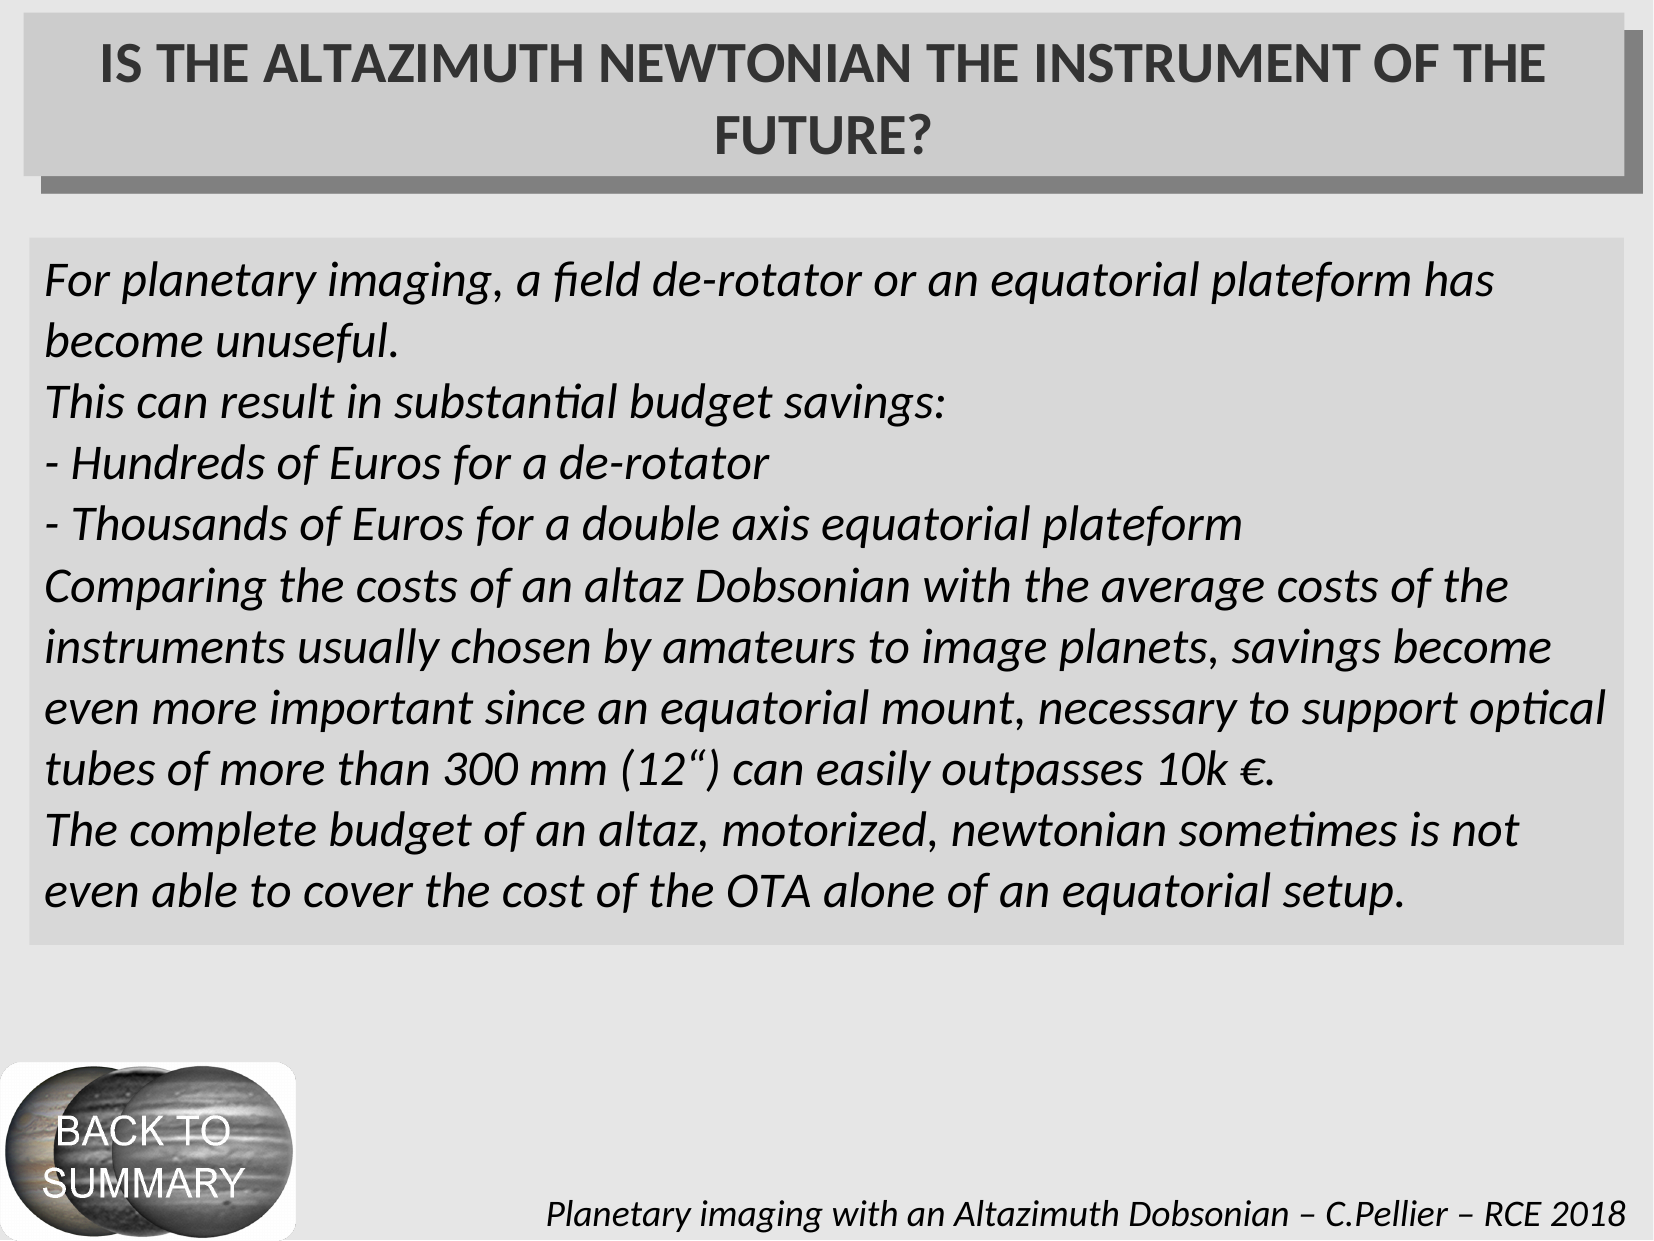

IS THE ALTAZIMUTH NEWTONIAN THE INSTRUMENT OF THE FUTURE?
For planetary imaging, a field de-rotator or an equatorial plateform has become unuseful.
This can result in substantial budget savings:
- Hundreds of Euros for a de-rotator
- Thousands of Euros for a double axis equatorial plateform
Comparing the costs of an altaz Dobsonian with the average costs of the instruments usually chosen by amateurs to image planets, savings become even more important since an equatorial mount, necessary to support optical tubes of more than 300 mm (12“) can easily outpasses 10k €.
The complete budget of an altaz, motorized, newtonian sometimes is not even able to cover the cost of the OTA alone of an equatorial setup.
Planetary imaging with an Altazimuth Dobsonian – C.Pellier – RCE 2018